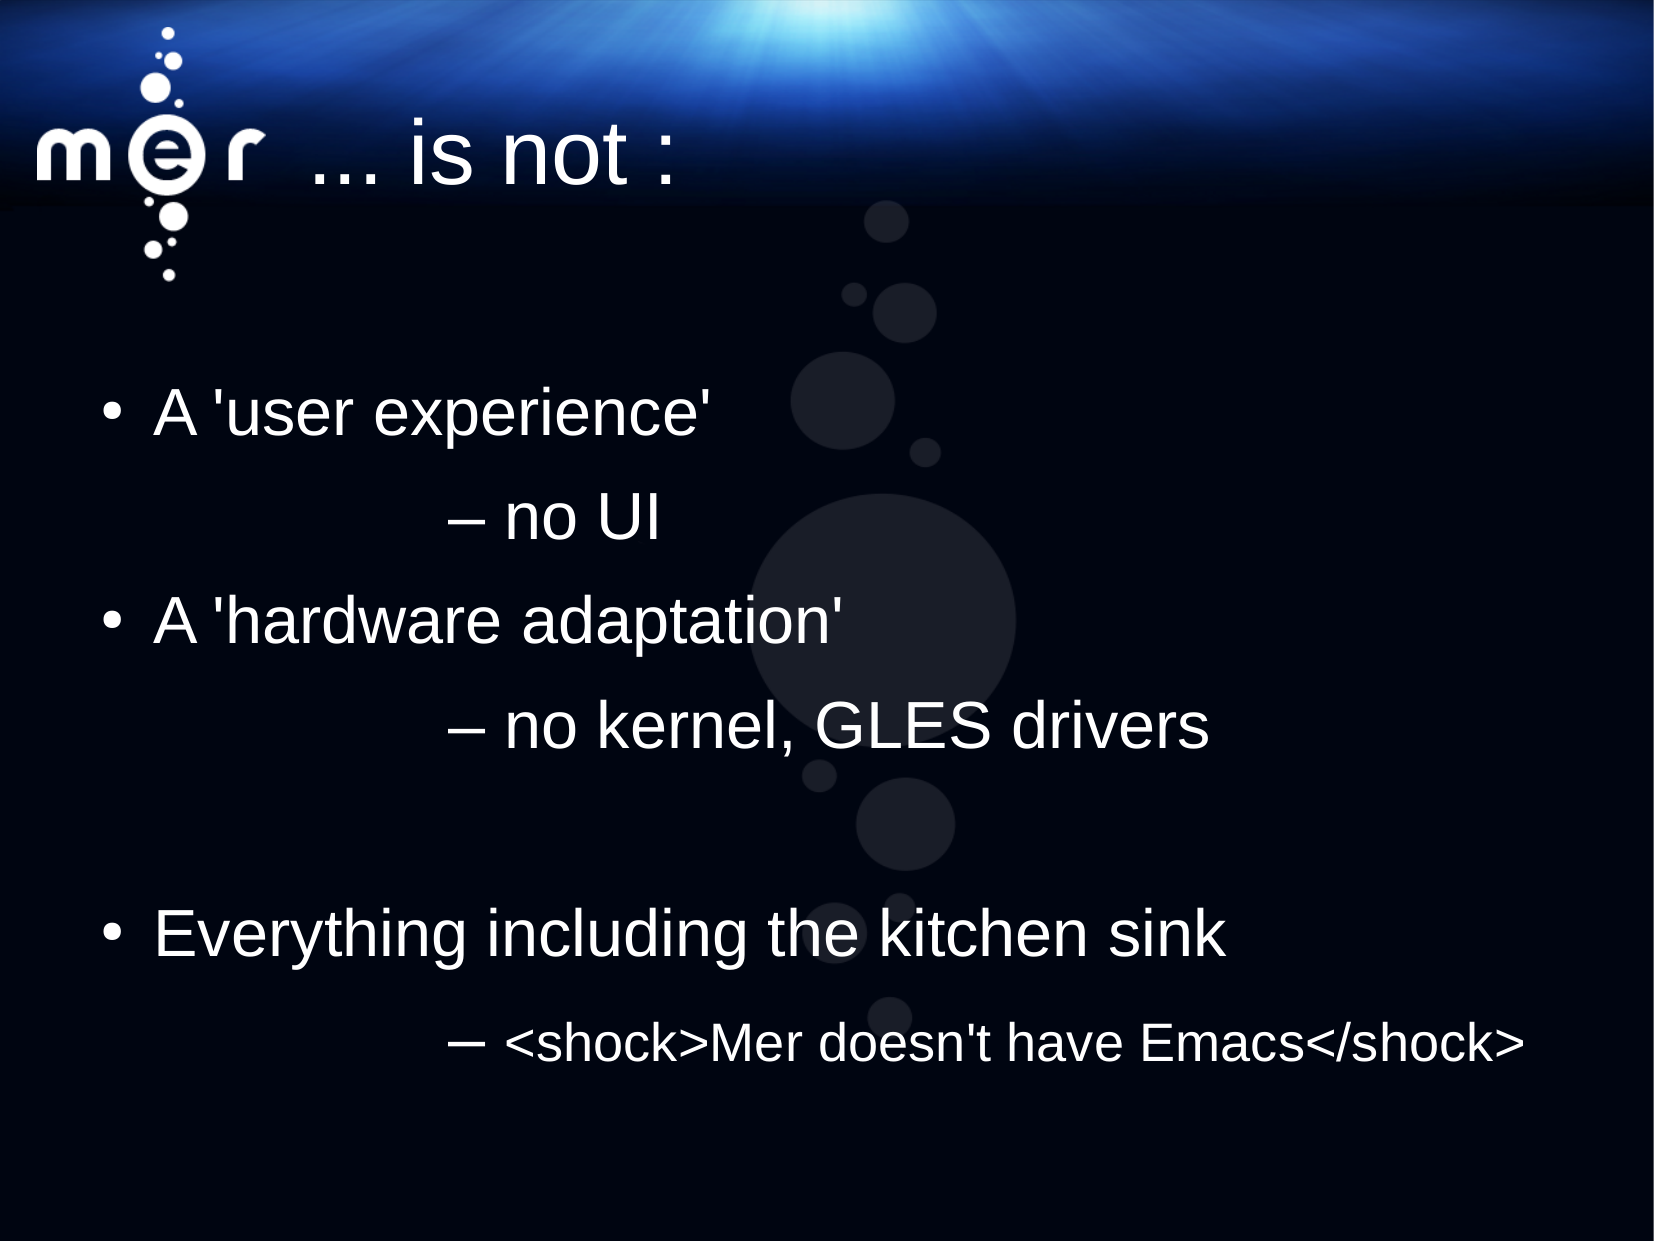

# ... is not :
A 'user experience'
				– no UI
A 'hardware adaptation'
 				– no kernel, GLES drivers
Everything including the kitchen sink
 				– <shock>Mer doesn't have Emacs</shock>